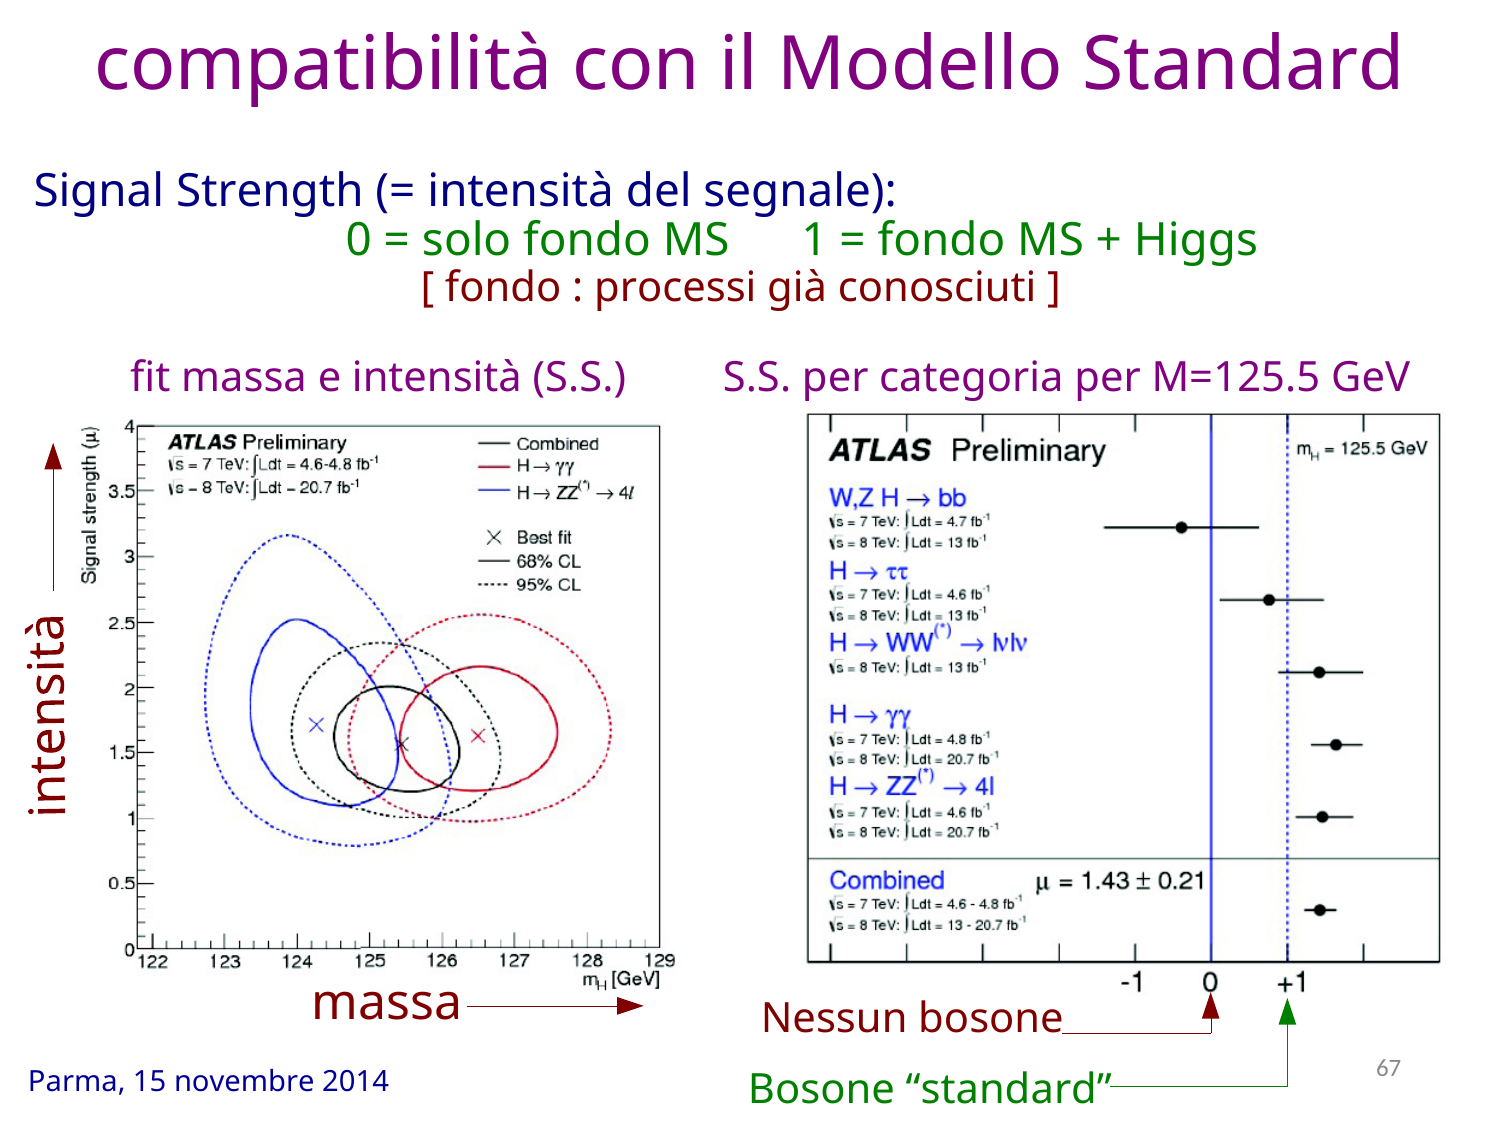

compatibilità con il Modello Standard
Signal Strength (= intensità del segnale):
 0 = solo fondo MS 1 = fondo MS + Higgs
 [ fondo : processi già conosciuti ]
 fit massa e intensità (S.S.) S.S. per categoria per M=125.5 GeV
intensità
massa
Nessun bosone
67
Bosone “standard”